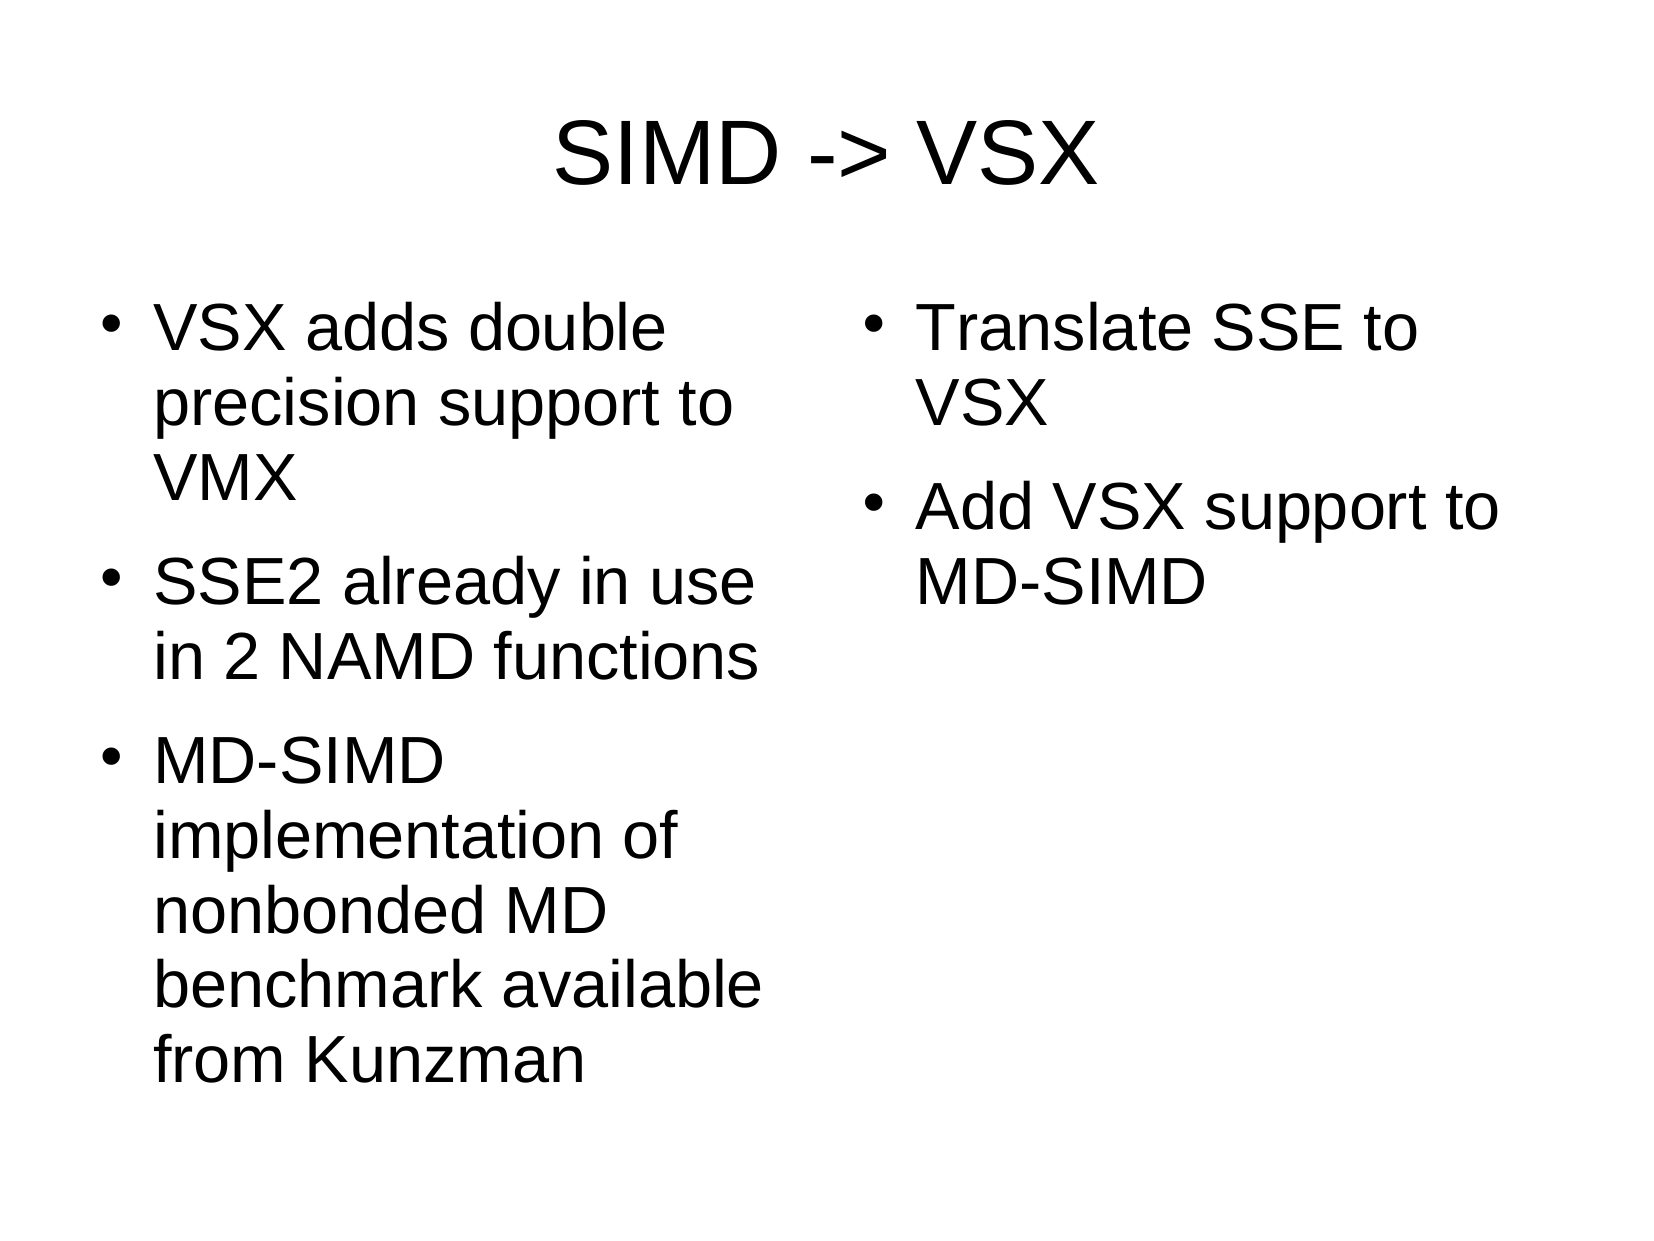

# SIMD -> VSX
VSX adds double precision support to VMX
SSE2 already in use in 2 NAMD functions
MD-SIMD implementation of nonbonded MD benchmark available from Kunzman
Translate SSE to VSX
Add VSX support to MD-SIMD